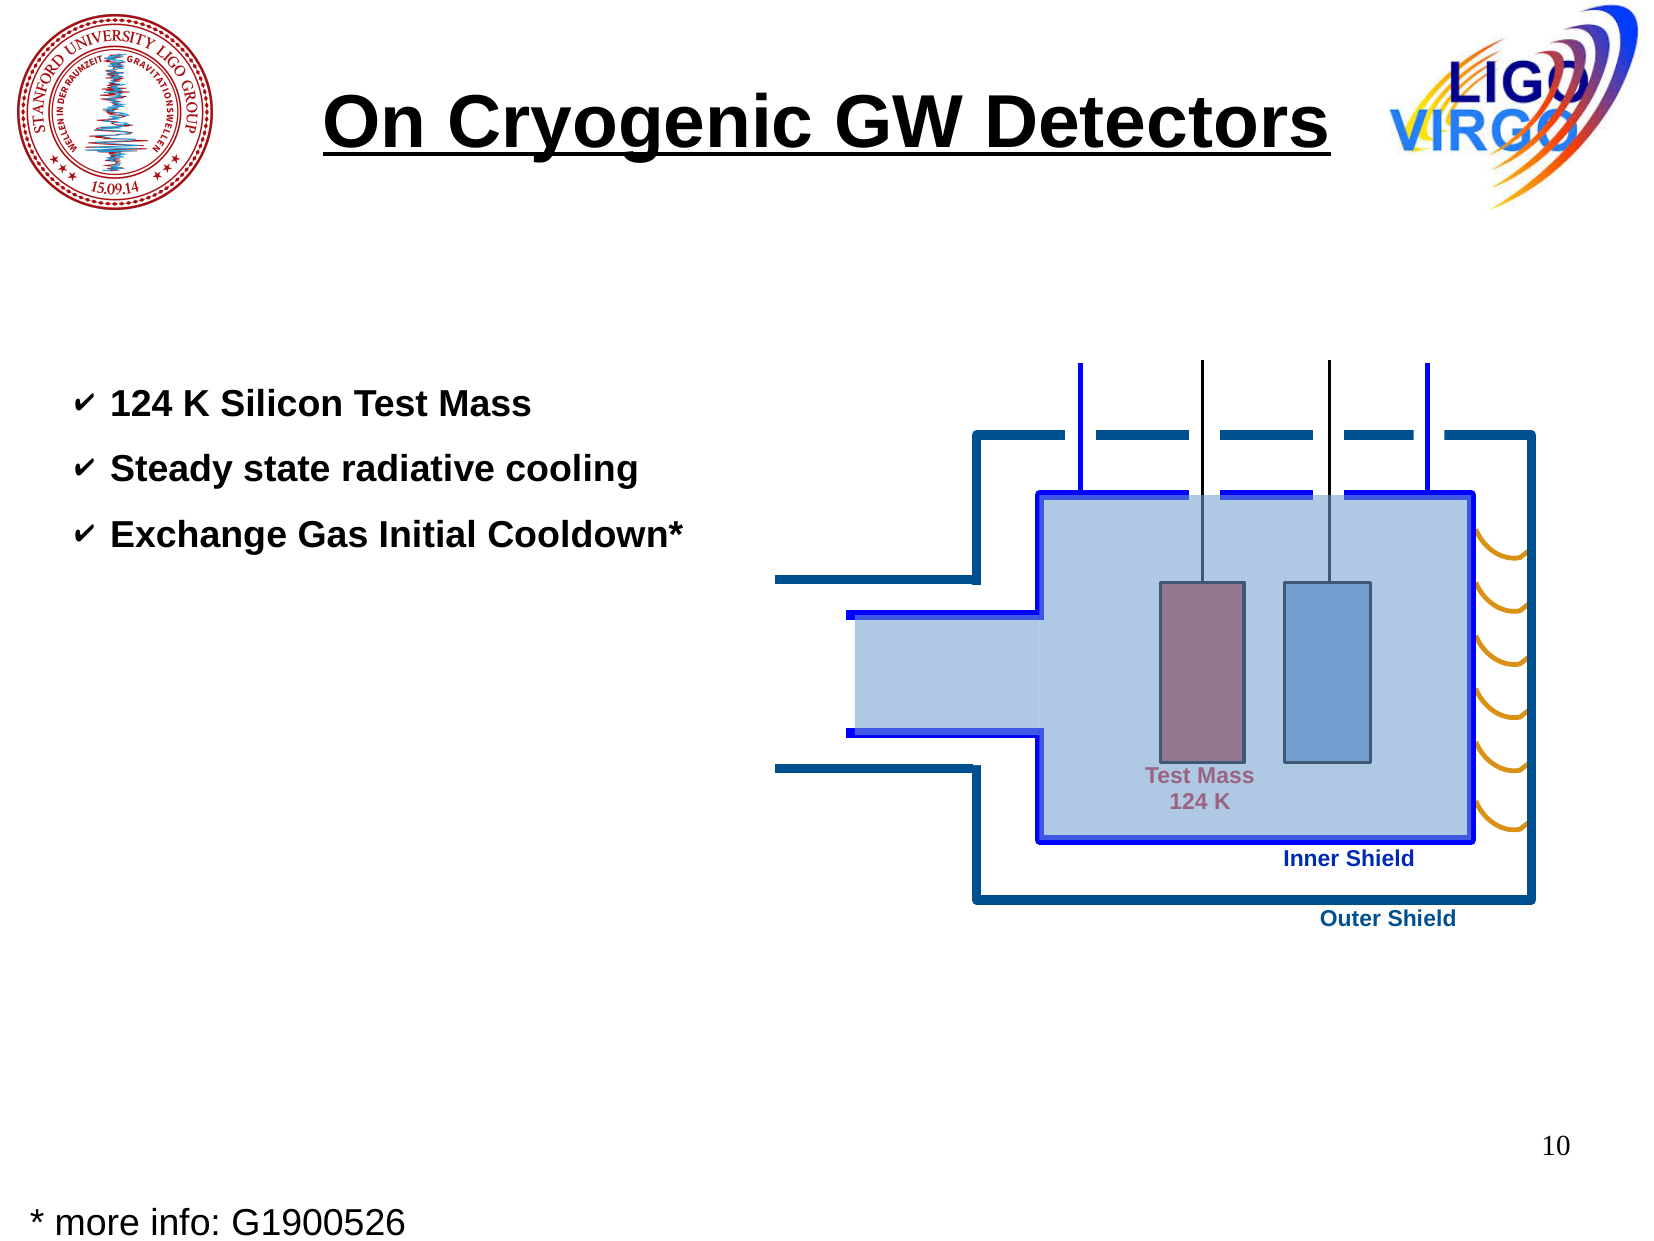

# On Cryogenic GW Detectors
124 K Silicon Test Mass
Steady state radiative cooling
Exchange Gas Initial Cooldown*
Test Mass
124 K
Inner Shield
Outer Shield
10
* more info: G1900526